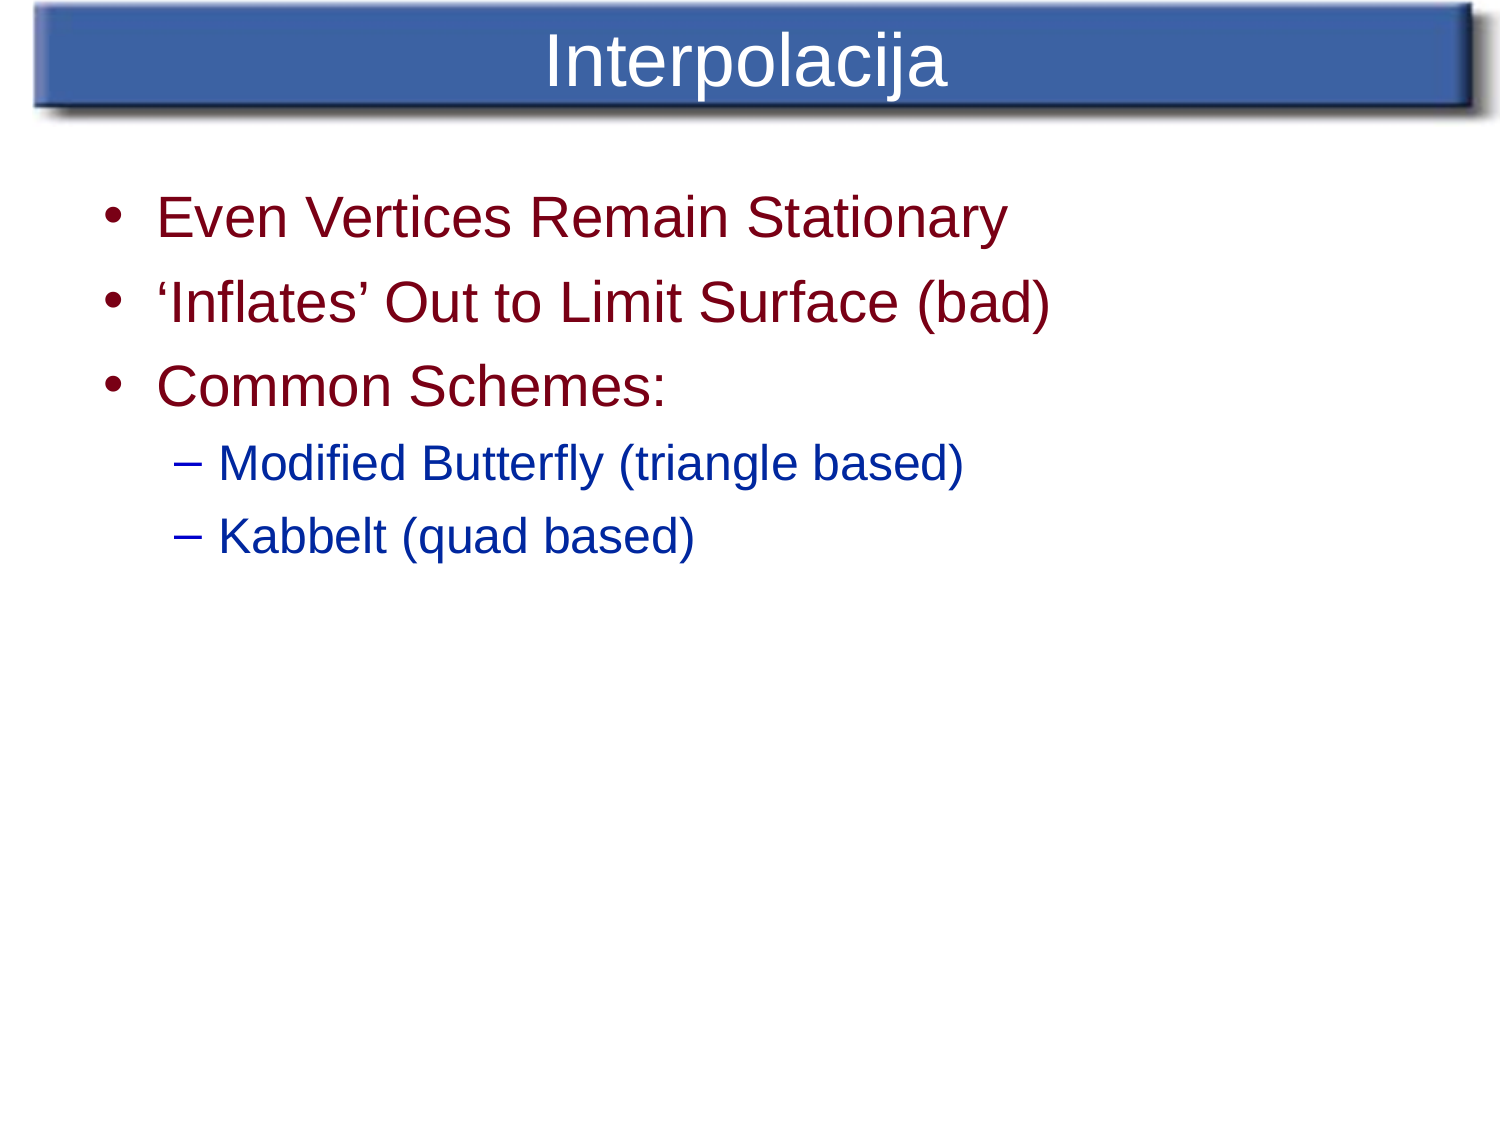

# Interpolacija
Even Vertices Remain Stationary
‘Inflates’ Out to Limit Surface (bad)
Common Schemes:
Modified Butterfly (triangle based)
Kabbelt (quad based)